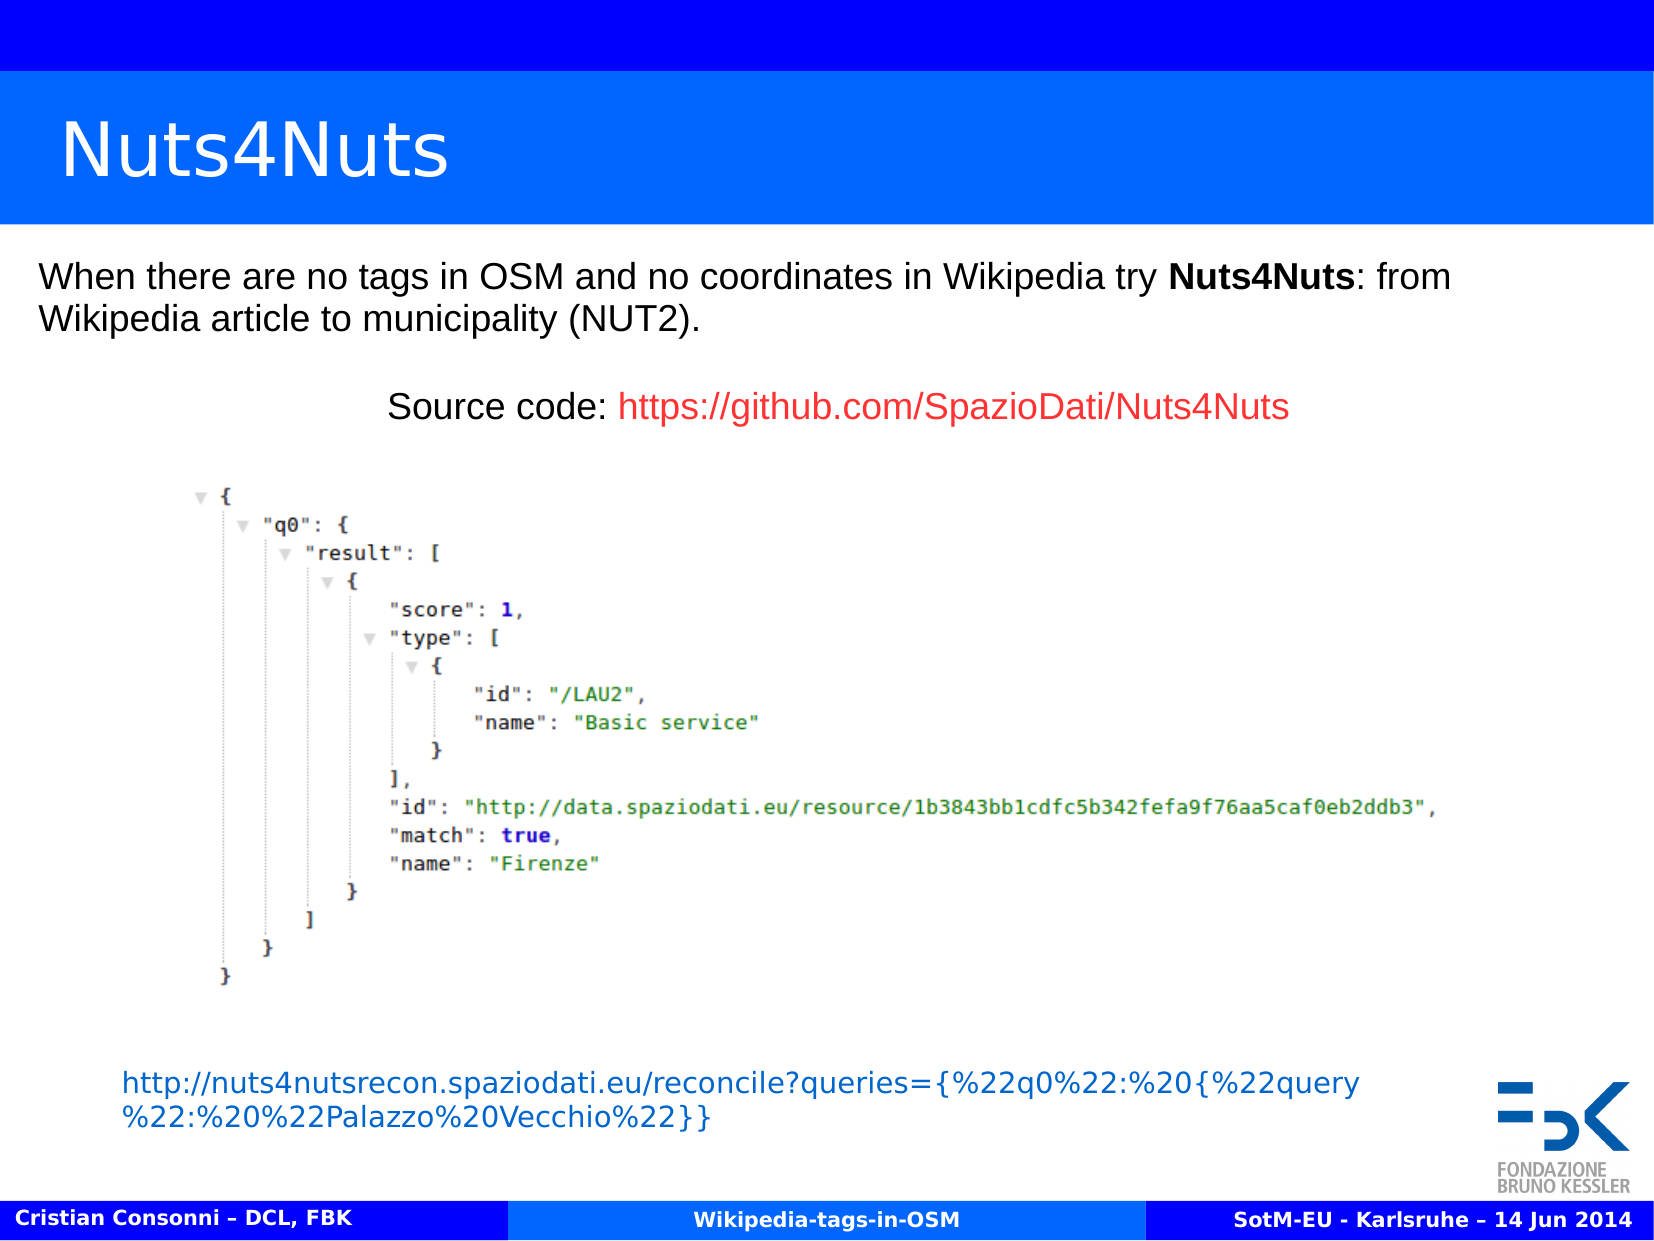

# Nuts4Nuts
When there are no tags in OSM and no coordinates in Wikipedia try Nuts4Nuts: from Wikipedia article to municipality (NUT2).
Source code: https://github.com/SpazioDati/Nuts4Nuts
http://nuts4nutsrecon.spaziodati.eu/reconcile?queries={%22q0%22:%20{%22query%22:%20%22Palazzo%20Vecchio%22}}